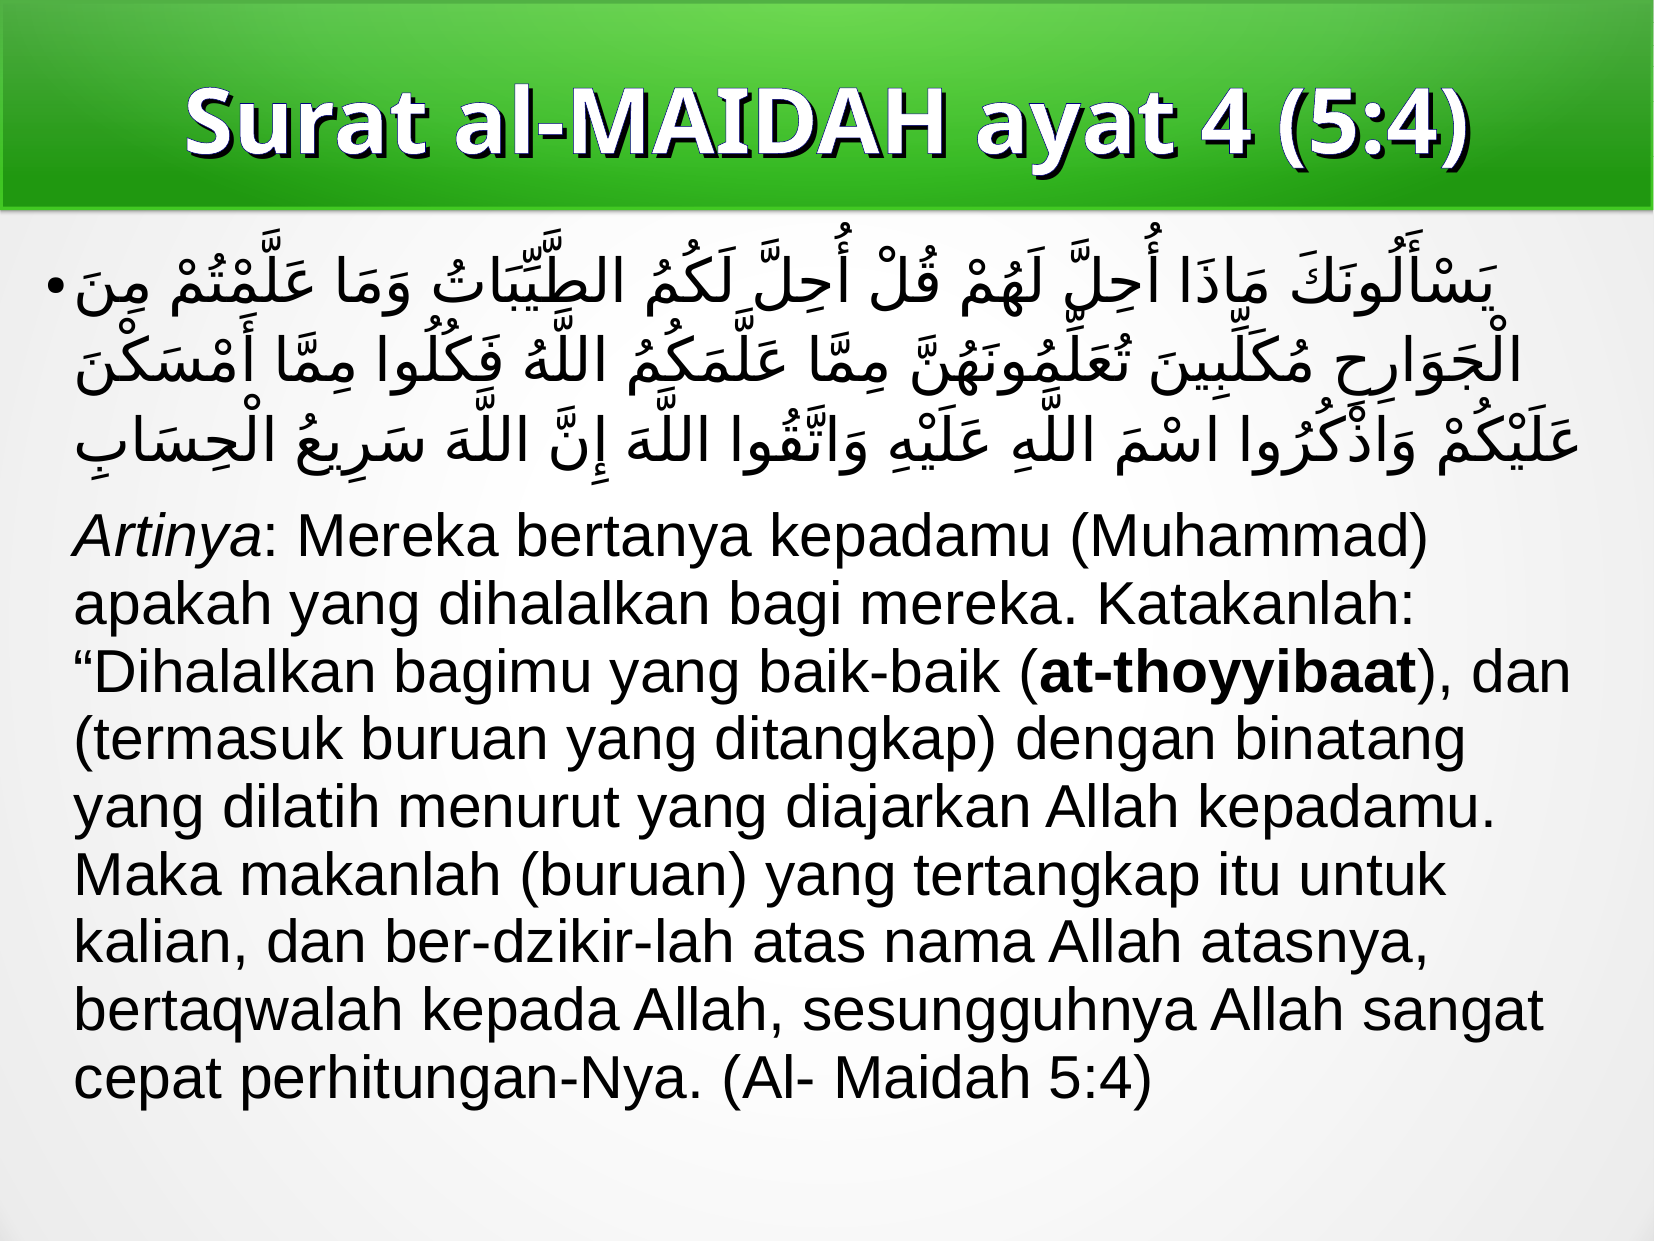

# Surat al-MAIDAH ayat 4 (5:4)
يَسْأَلُونَكَ مَاذَا أُحِلَّ لَهُمْ قُلْ أُحِلَّ لَكُمُ الطَّيِّبَاتُ وَمَا عَلَّمْتُمْ مِنَ الْجَوَارِحِ مُكَلِّبِينَ تُعَلِّمُونَهُنَّ مِمَّا عَلَّمَكُمُ اللَّهُ فَكُلُوا مِمَّا أَمْسَكْنَ عَلَيْكُمْ وَاذْكُرُوا اسْمَ اللَّهِ عَلَيْهِ وَاتَّقُوا اللَّهَ إِنَّ اللَّهَ سَرِيعُ الْحِسَابِ
Artinya: Mereka bertanya kepadamu (Muhammad) apakah yang dihalalkan bagi mereka. Katakanlah: “Dihalalkan bagimu yang baik-baik (at-thoyyibaat), dan (termasuk buruan yang ditangkap) dengan binatang yang dilatih menurut yang diajarkan Allah kepadamu. Maka makanlah (buruan) yang tertangkap itu untuk kalian, dan ber-dzikir-lah atas nama Allah atasnya, bertaqwalah kepada Allah, sesungguhnya Allah sangat cepat perhitungan-Nya. (Al- Maidah 5:4)